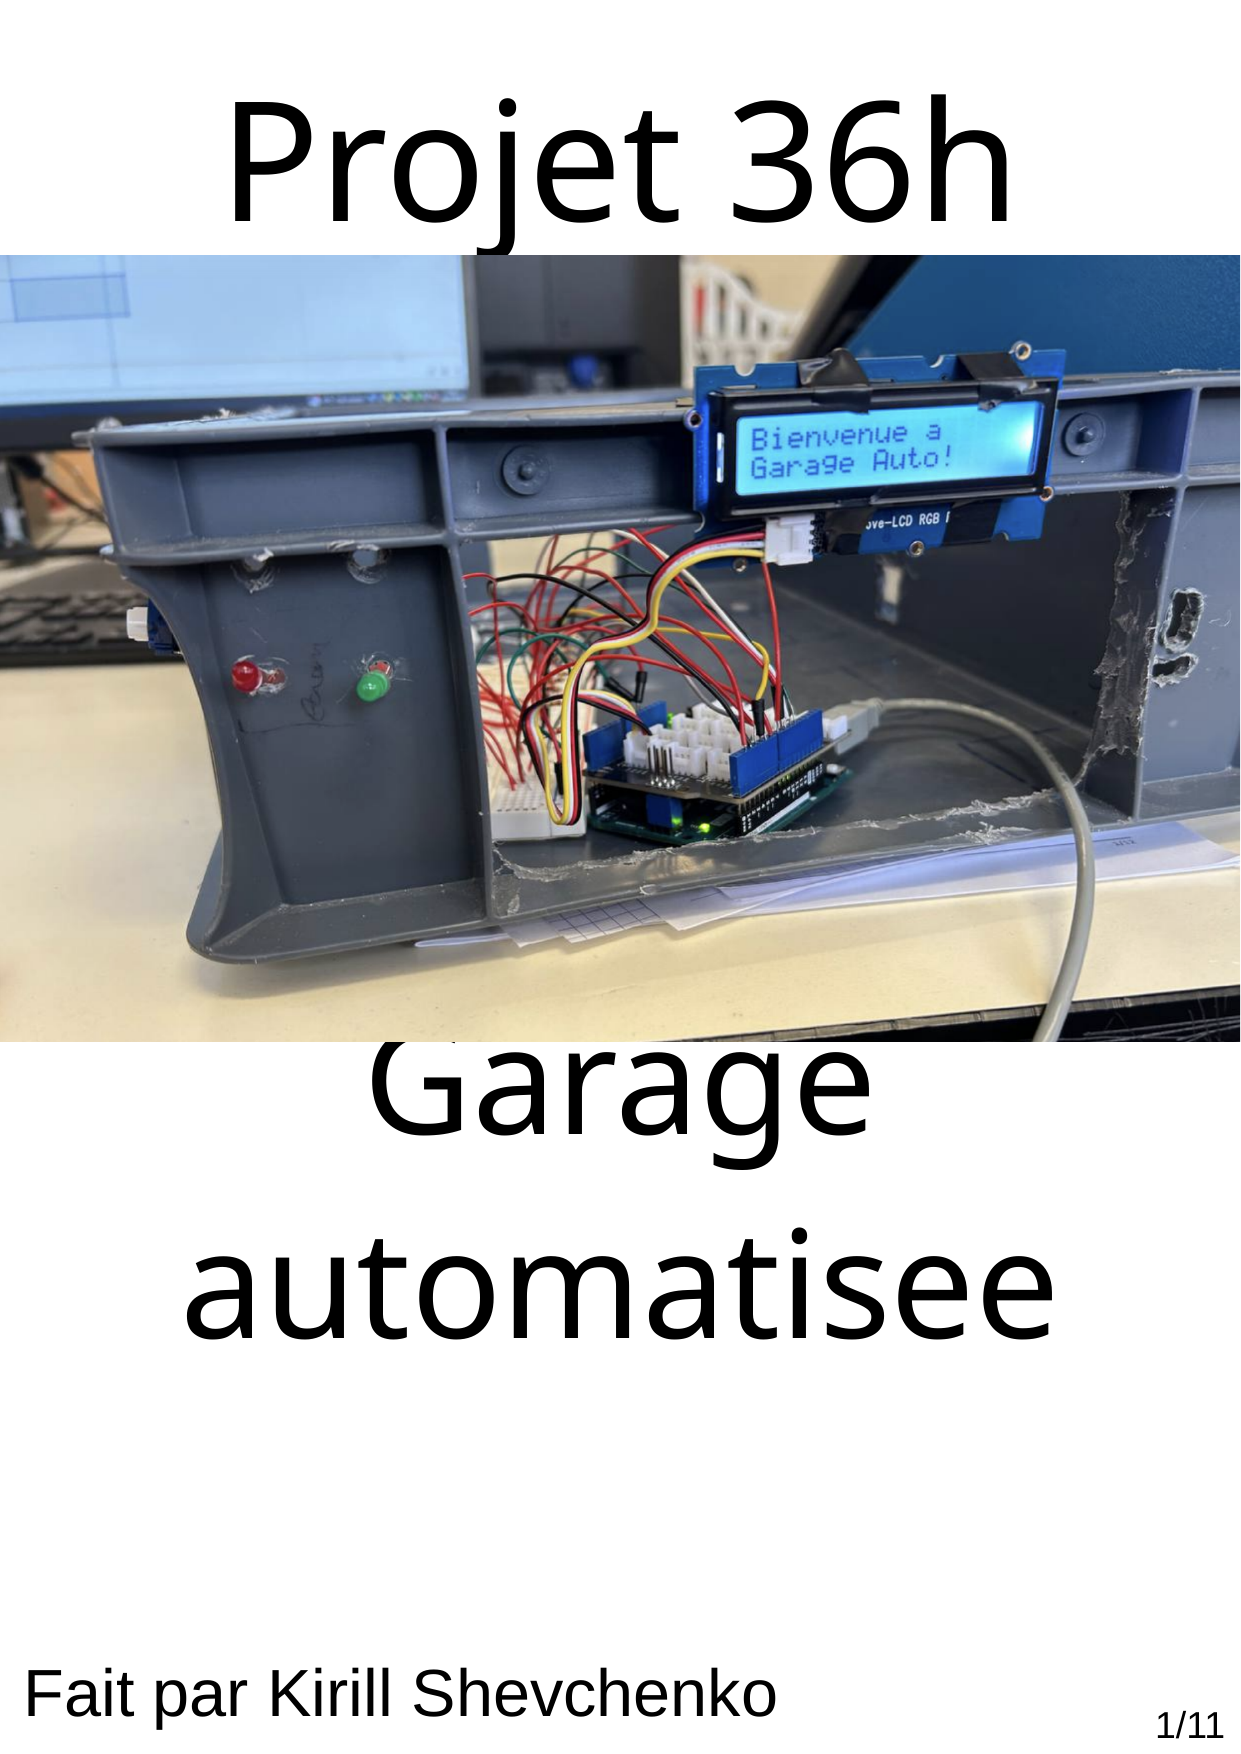

# Projet 36h
Garage automatisee
Fait par Kirill Shevchenko
1/11